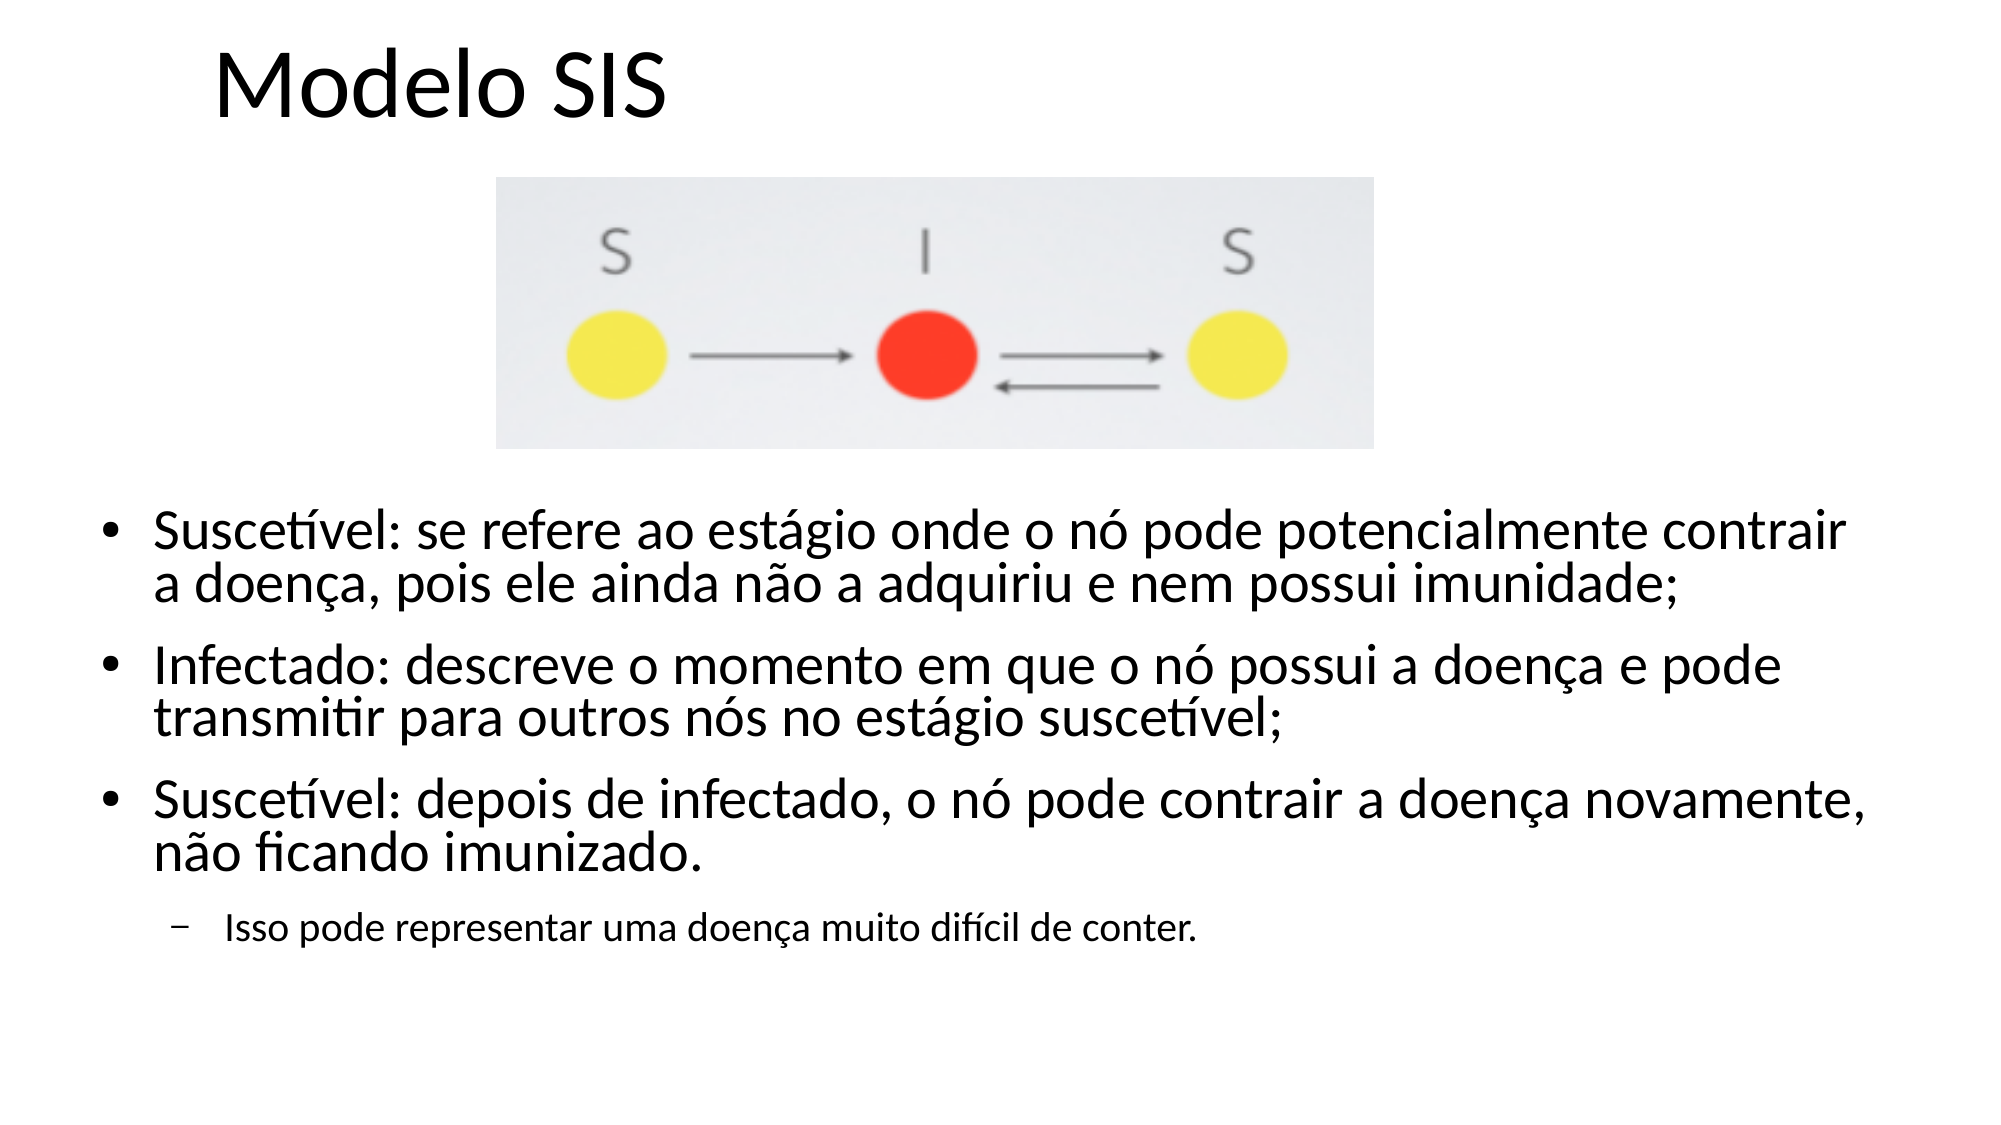

# Modelo SIS
Suscetível: se refere ao estágio onde o nó pode potencialmente contrair a doença, pois ele ainda não a adquiriu e nem possui imunidade;
Infectado: descreve o momento em que o nó possui a doença e pode transmitir para outros nós no estágio suscetível;
Suscetível: depois de infectado, o nó pode contrair a doença novamente, não ficando imunizado.
Isso pode representar uma doença muito difícil de conter.